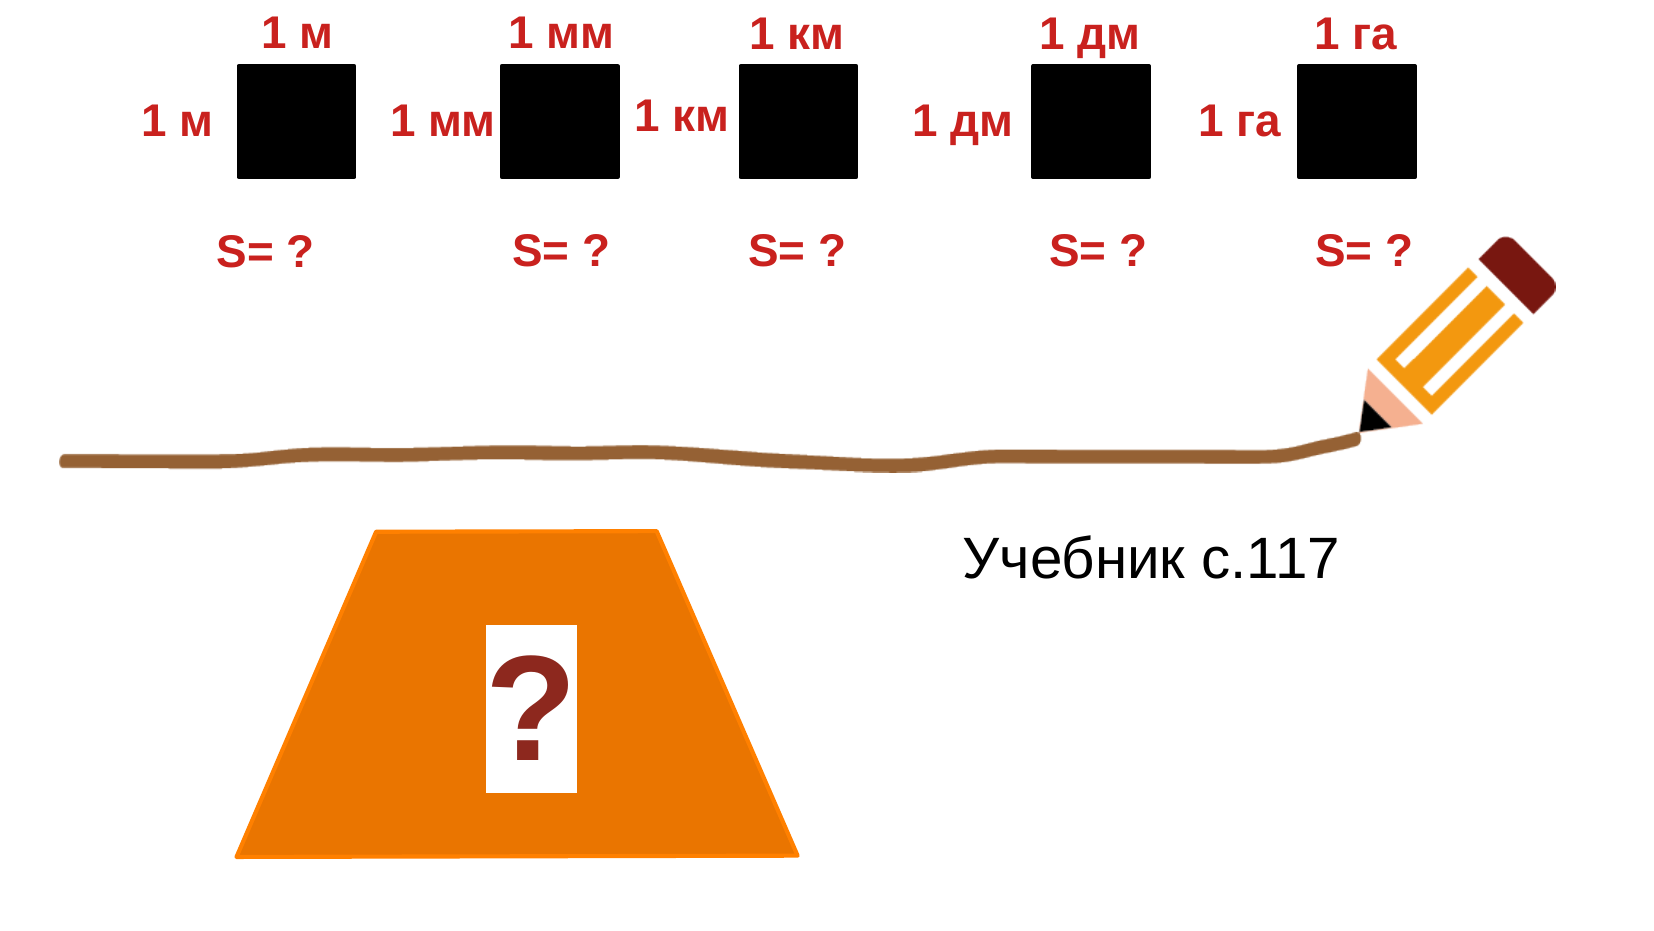

# 1 м
1 мм
1 км
1 дм
1 га
1 км
1 м
1 мм
1 дм
1 га
S= ?
S= ?
S= ?
S= ?
S= ?
S= ?
Учебник с.117
?